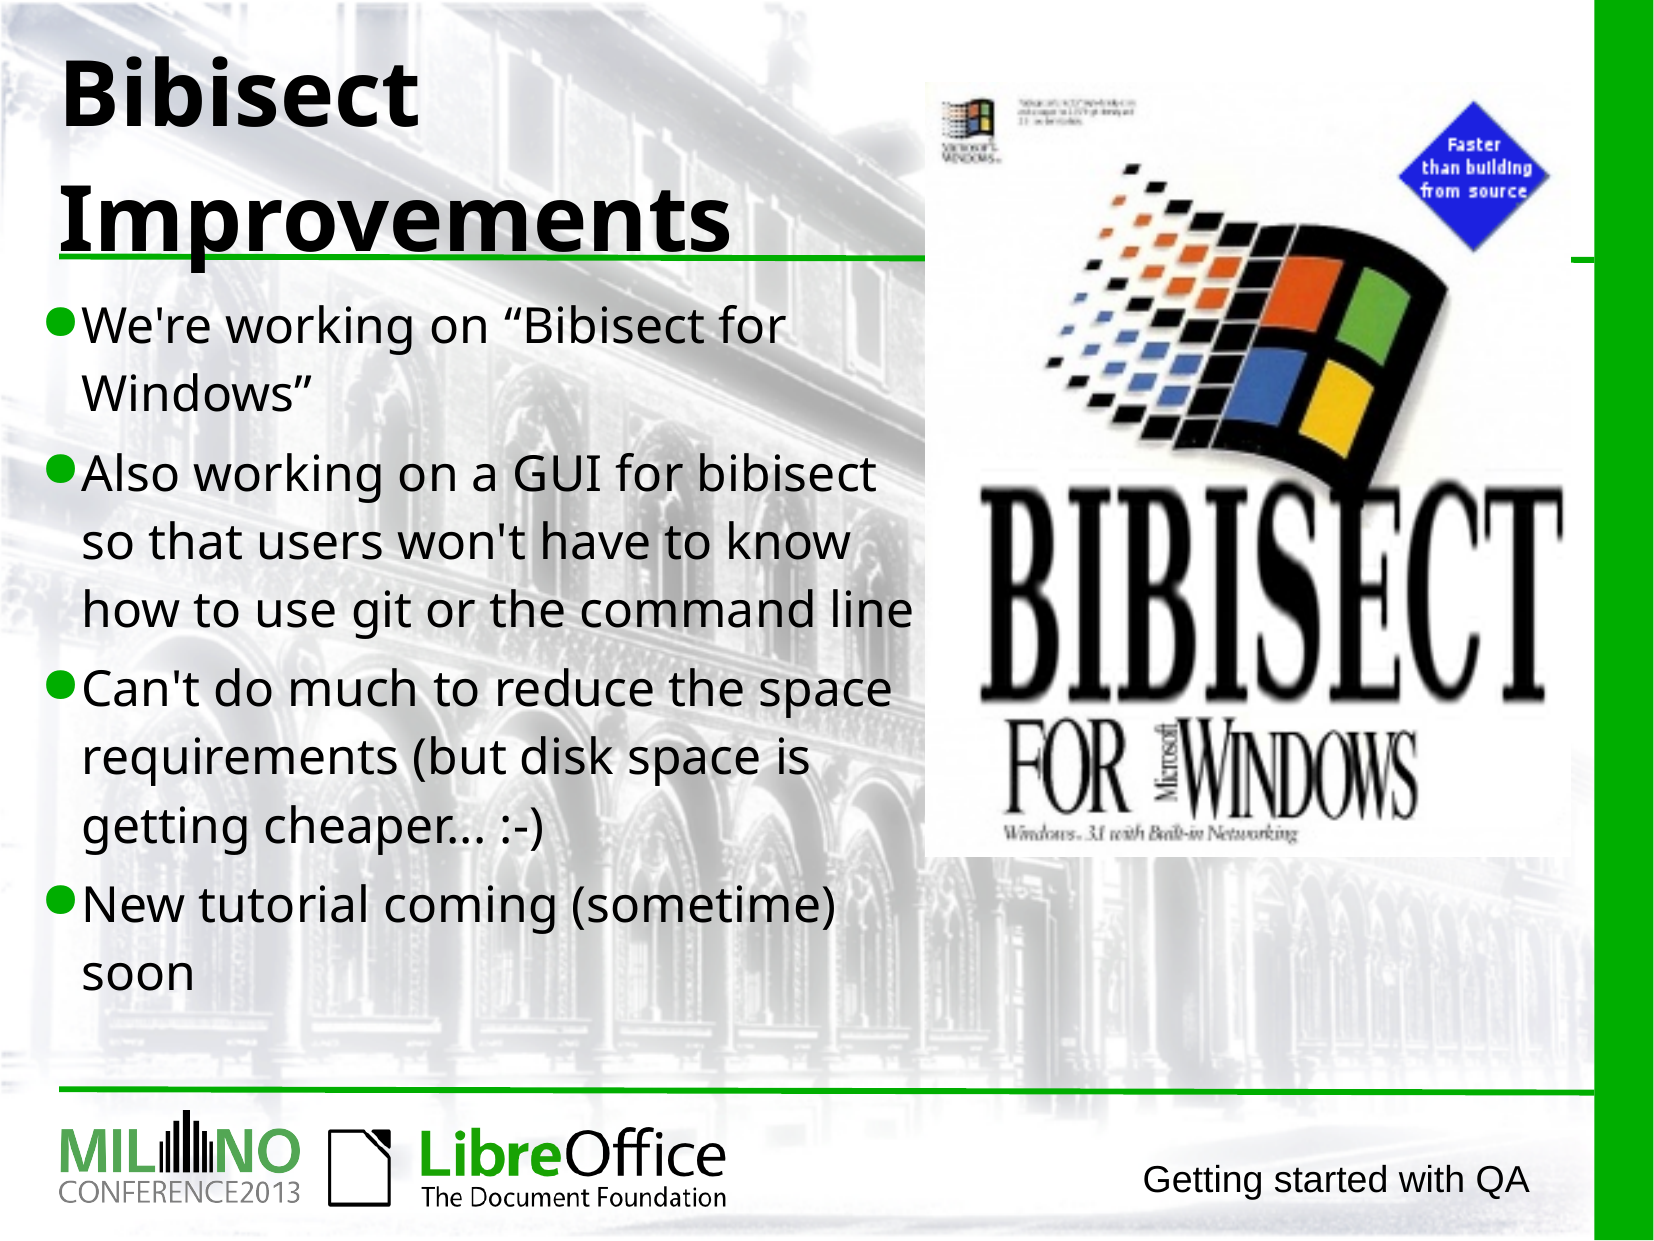

# Bibisect Improvements
We're working on “Bibisect for Windows”
Also working on a GUI for bibisect so that users won't have to know how to use git or the command line
Can't do much to reduce the space requirements (but disk space is getting cheaper... :-)
New tutorial coming (sometime) soon